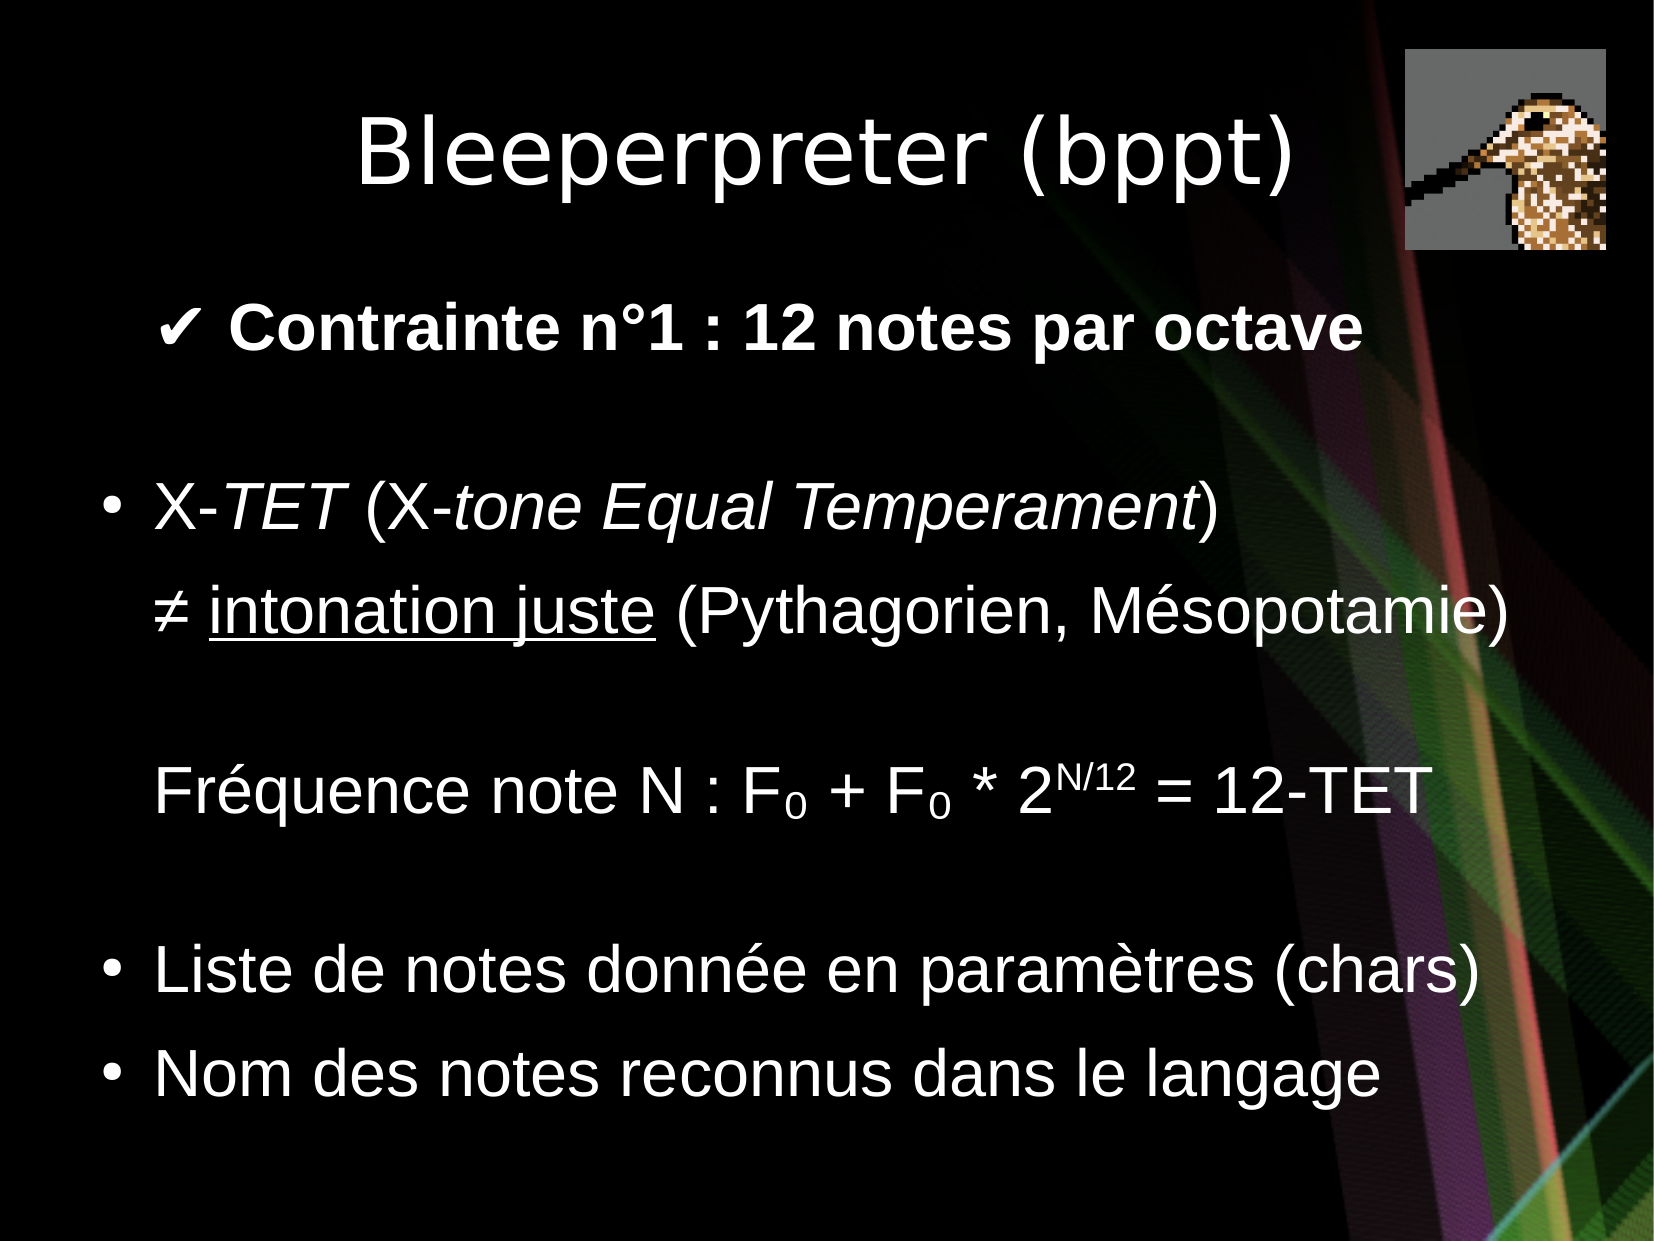

# Bleeperpreter (bppt)
✔️ Contrainte n°1 : 12 notes par octave
X-TET (X-tone Equal Temperament)
≠ intonation juste (Pythagorien, Mésopotamie)
Fréquence note N : F₀ + F₀ * 2N/12 = 12-TET
Liste de notes donnée en paramètres (chars)
Nom des notes reconnus dans le langage